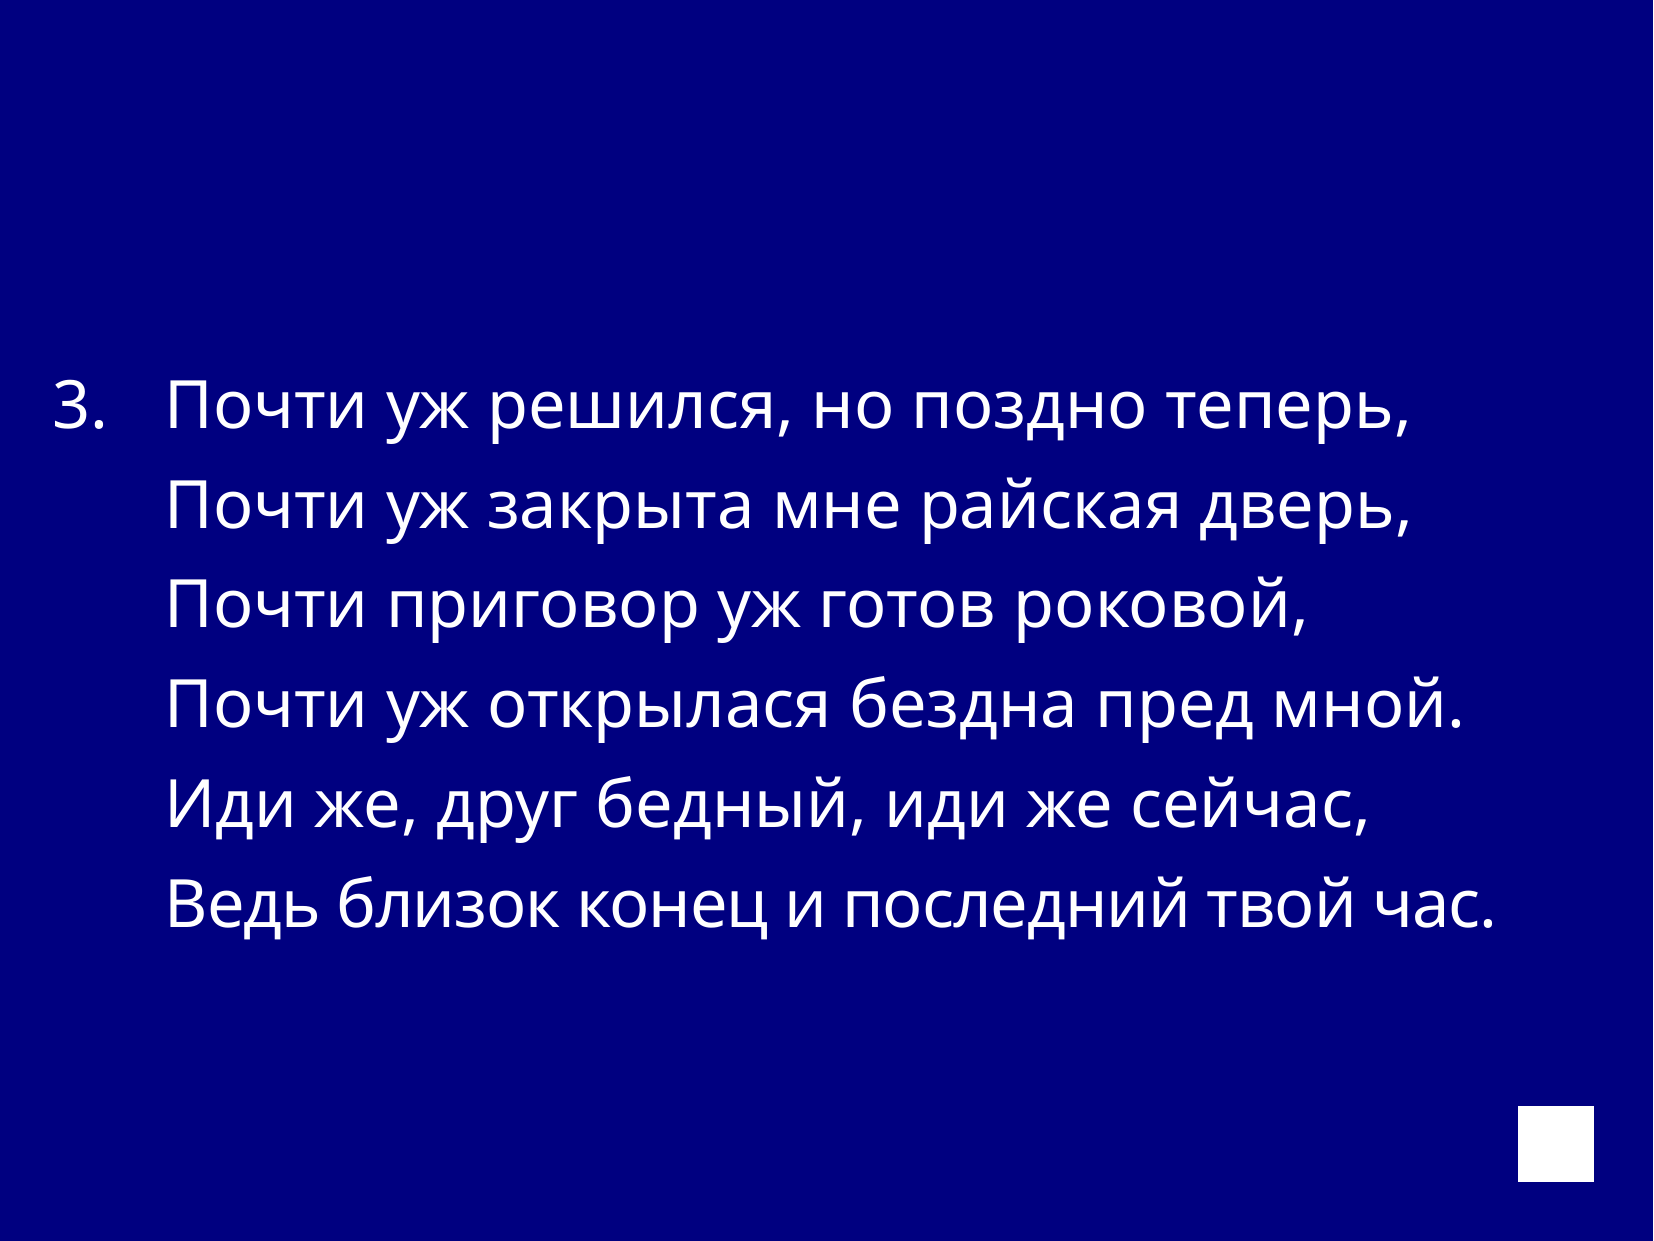

3.	Почти уж решился, но поздно теперь,
	Почти уж закрыта мне райская дверь,
	Почти приговор уж готов роковой,
	Почти уж открылася бездна пред мной.
	Иди же, друг бедный, иди же сейчас,
	Ведь близок конец и последний твой час.